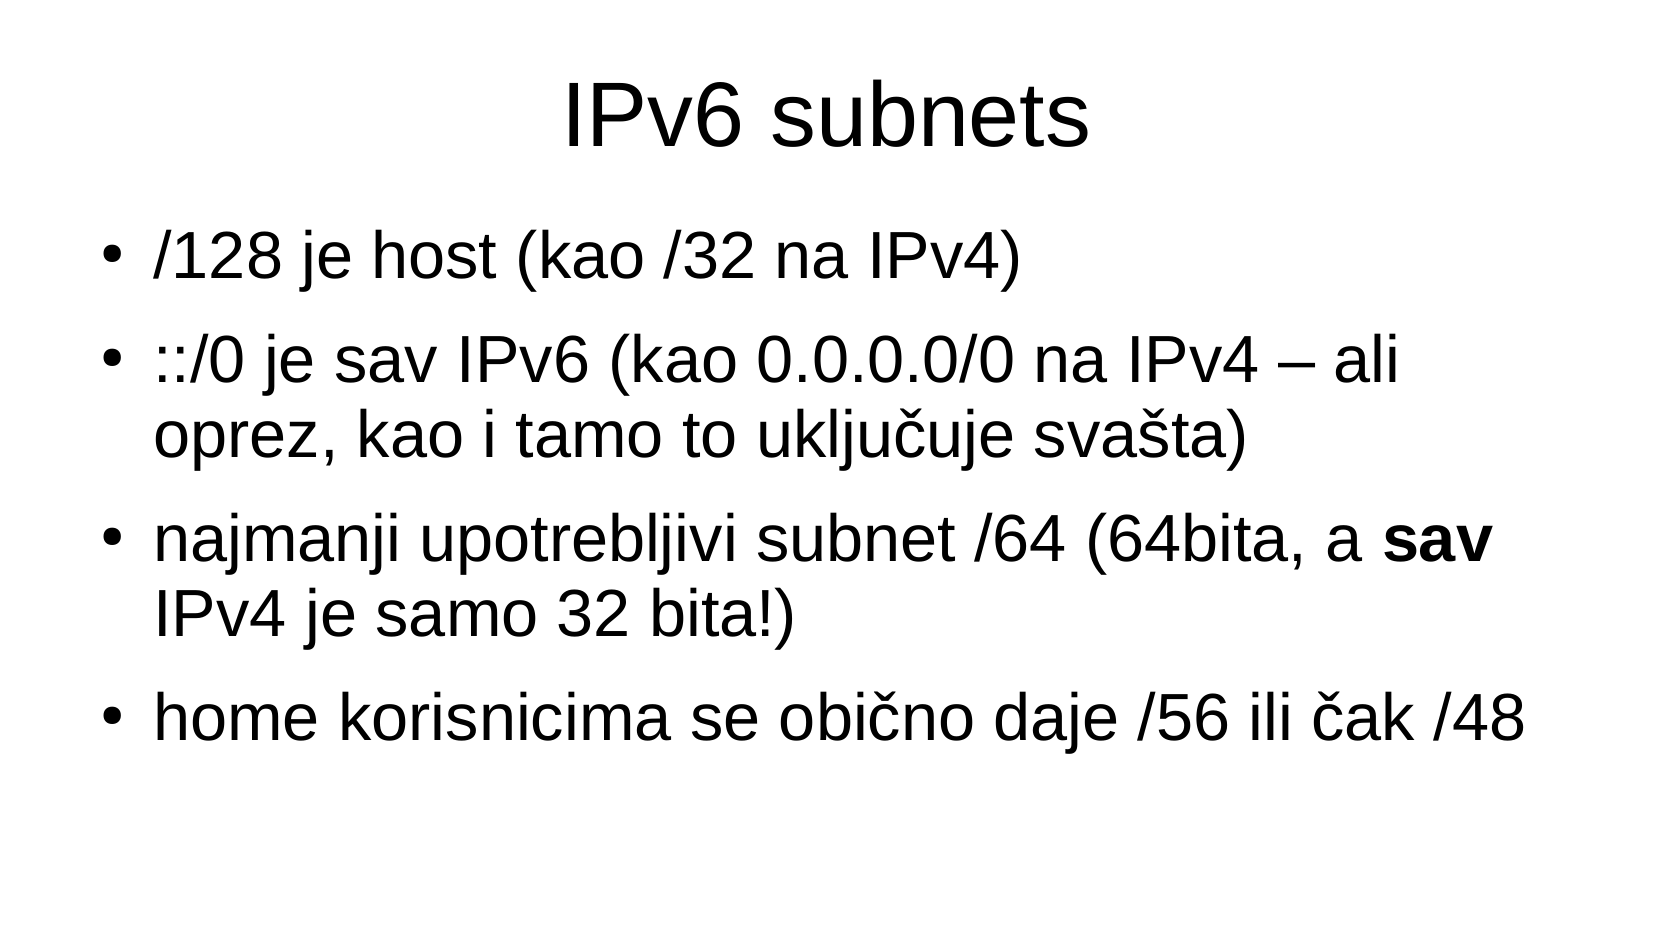

# IPv6 subnets
/128 je host (kao /32 na IPv4)
::/0 je sav IPv6 (kao 0.0.0.0/0 na IPv4 – ali oprez, kao i tamo to uključuje svašta)
najmanji upotrebljivi subnet /64 (64bita, a sav IPv4 je samo 32 bita!)
home korisnicima se obično daje /56 ili čak /48